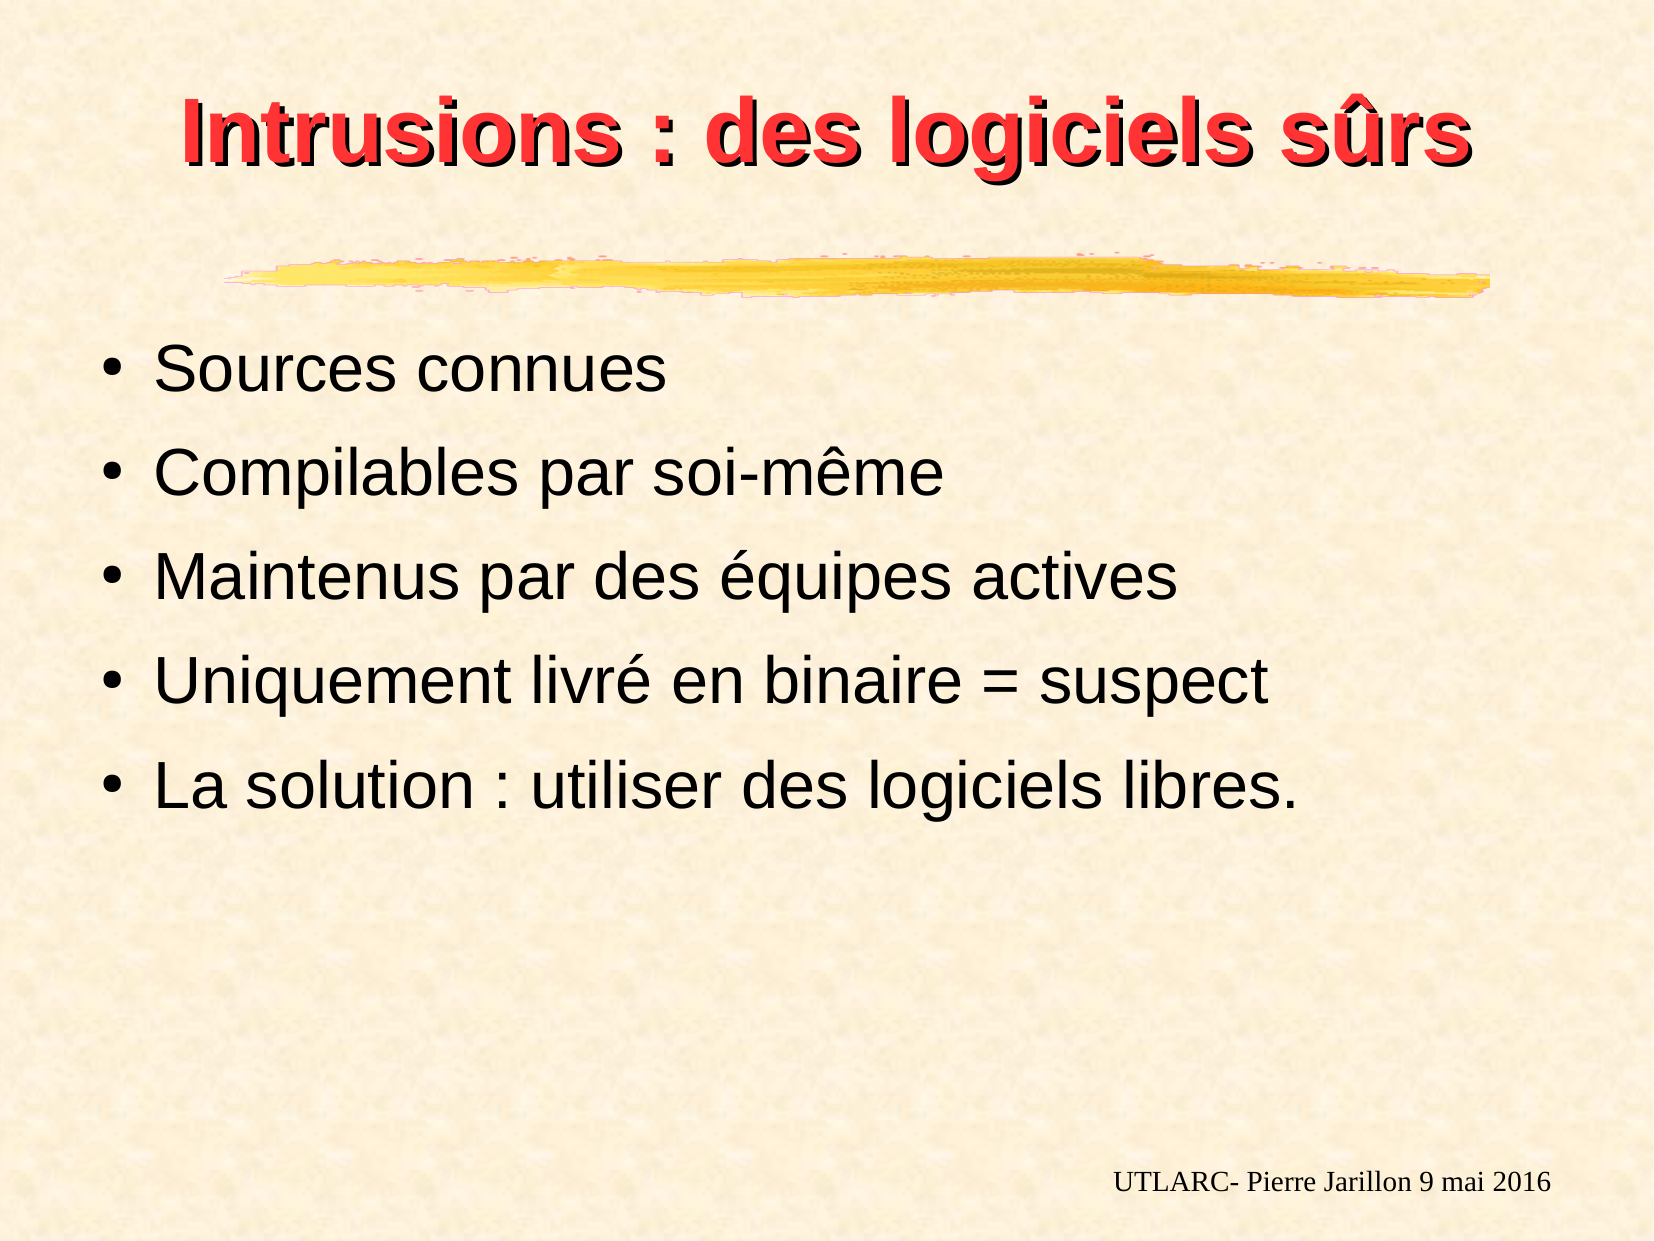

# Intrusions : des logiciels sûrs
Sources connues
Compilables par soi-même
Maintenus par des équipes actives
Uniquement livré en binaire = suspect
La solution : utiliser des logiciels libres.
UTLARC- Pierre Jarillon 9 mai 2016